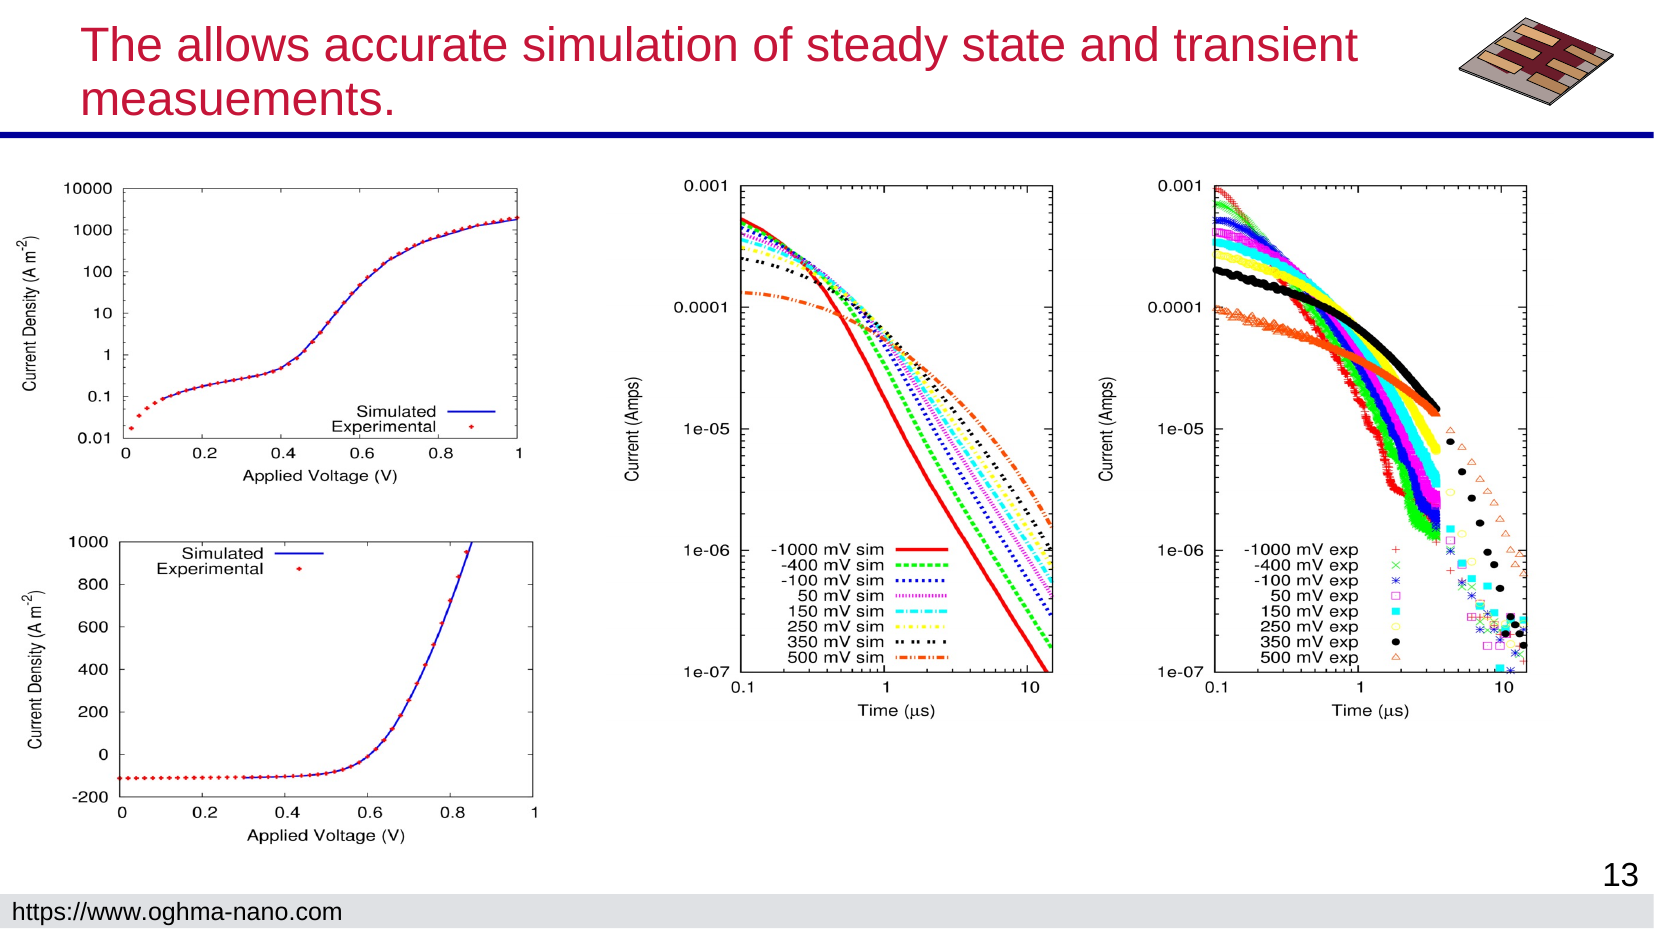

# The allows accurate simulation of steady state and transient measuements.